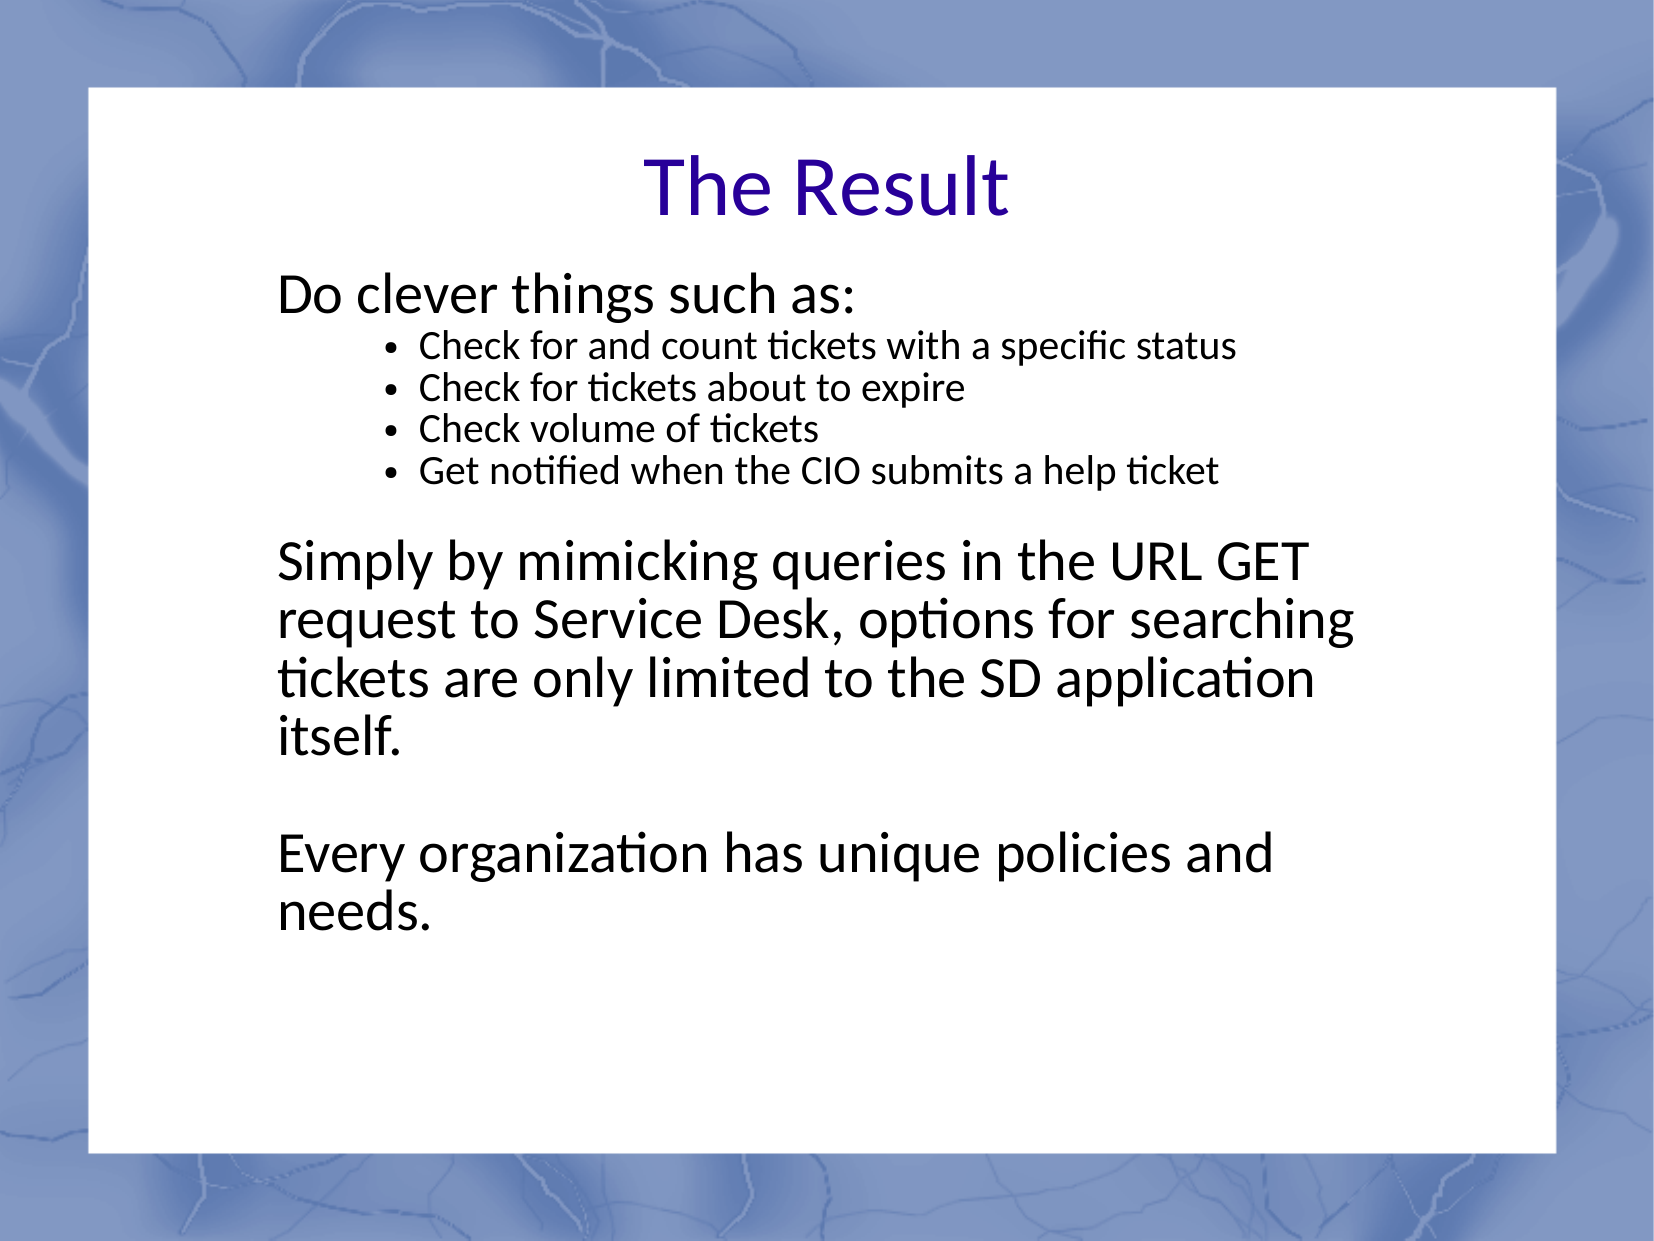

# The Result
Do clever things such as:
Check for and count tickets with a specific status
Check for tickets about to expire
Check volume of tickets
Get notified when the CIO submits a help ticket
Simply by mimicking queries in the URL GET request to Service Desk, options for searching tickets are only limited to the SD application itself.
Every organization has unique policies and needs.